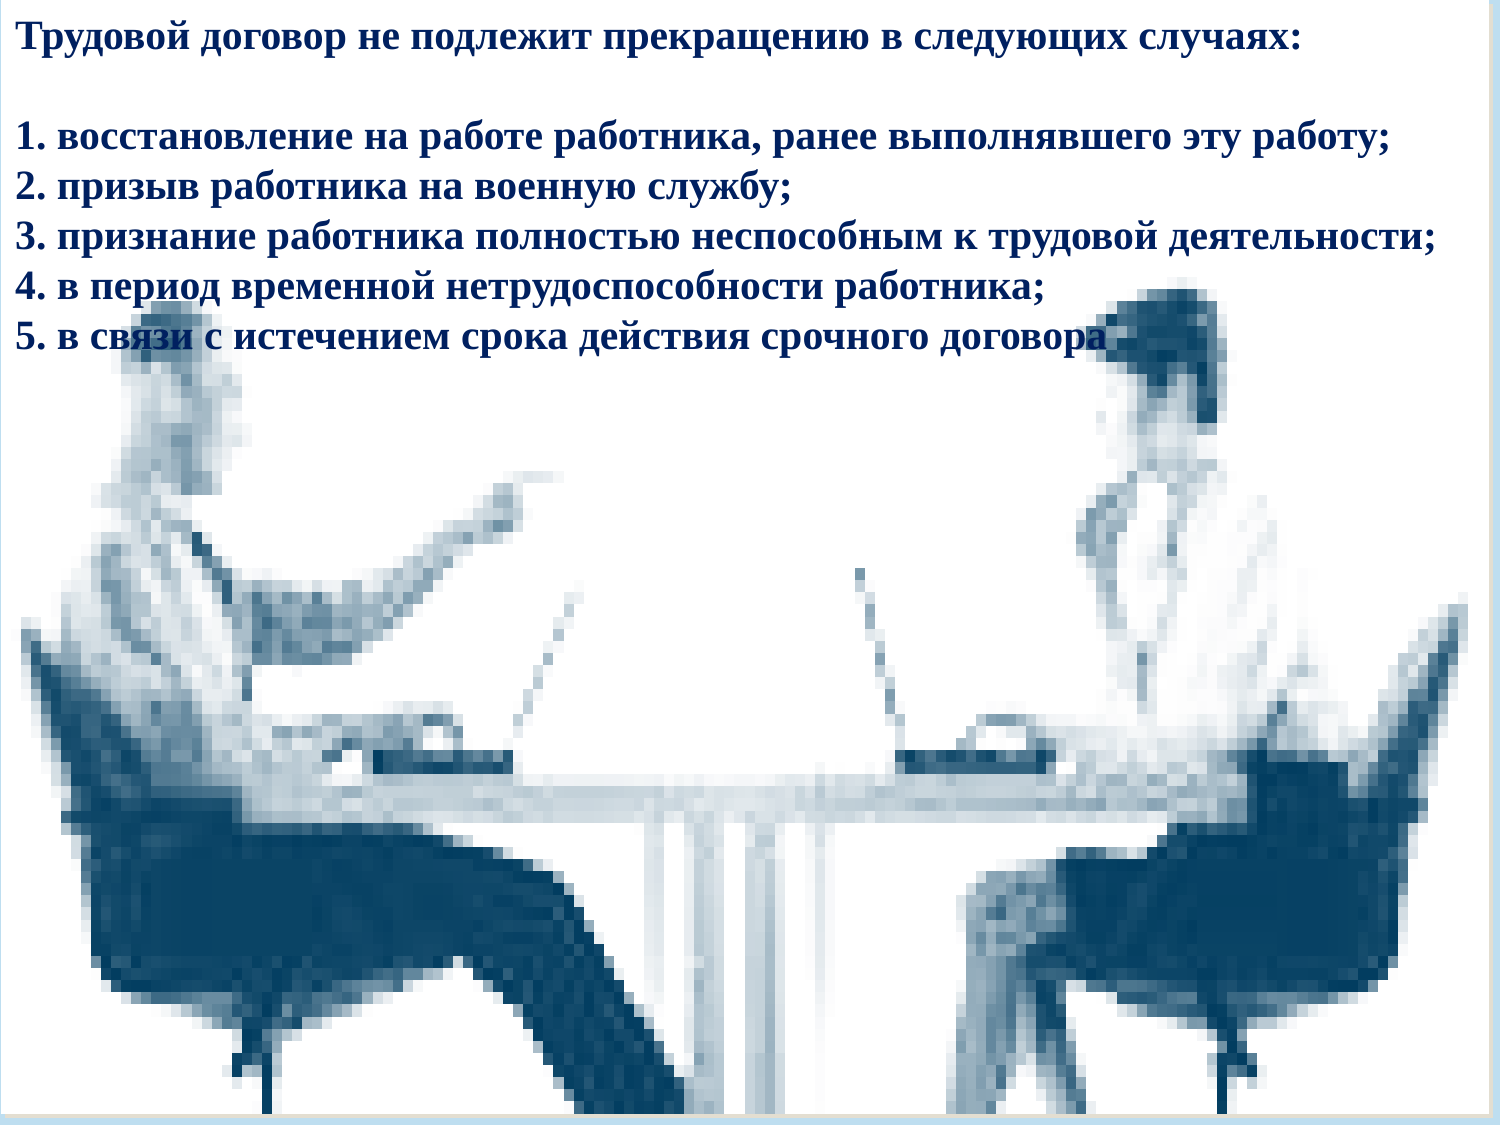

Трудовой договор не подлежит прекращению в следующих случаях:
1. восстановление на работе работника, ранее выполнявшего эту работу;
2. призыв работника на военную службу;
3. признание работника полностью неспособным к трудовой деятельности;
4. в период временной нетрудоспособности работника;
5. в связи с истечением срока действия срочного договора
#